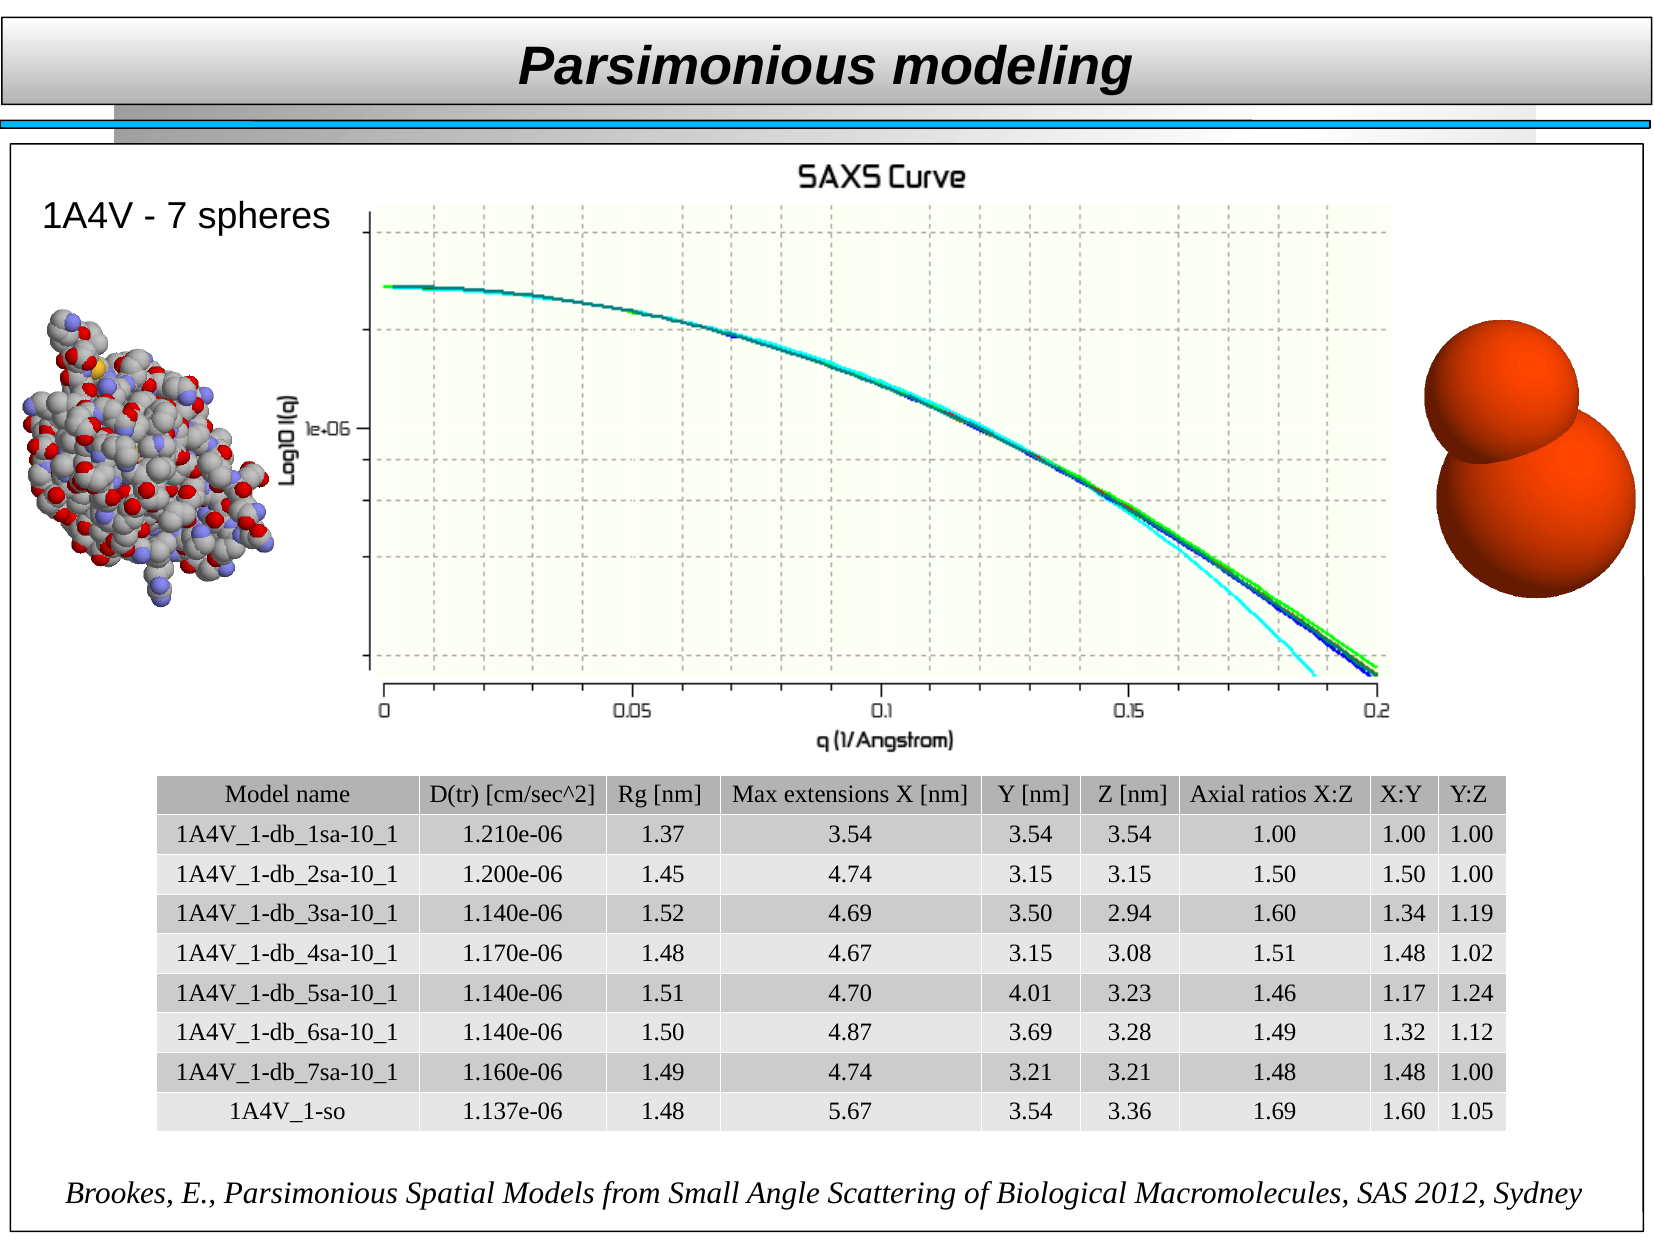

Parsimonious modeling
# 1A4V - 7 spheres
| Model name | D(tr) [cm/sec^2] | Rg [nm] | Max extensions X [nm] | Y [nm] | Z [nm] | Axial ratios X:Z | X:Y | Y:Z |
| --- | --- | --- | --- | --- | --- | --- | --- | --- |
| 1A4V\_1-db\_1sa-10\_1 | 1.210e-06 | 1.37 | 3.54 | 3.54 | 3.54 | 1.00 | 1.00 | 1.00 |
| 1A4V\_1-db\_2sa-10\_1 | 1.200e-06 | 1.45 | 4.74 | 3.15 | 3.15 | 1.50 | 1.50 | 1.00 |
| 1A4V\_1-db\_3sa-10\_1 | 1.140e-06 | 1.52 | 4.69 | 3.50 | 2.94 | 1.60 | 1.34 | 1.19 |
| 1A4V\_1-db\_4sa-10\_1 | 1.170e-06 | 1.48 | 4.67 | 3.15 | 3.08 | 1.51 | 1.48 | 1.02 |
| 1A4V\_1-db\_5sa-10\_1 | 1.140e-06 | 1.51 | 4.70 | 4.01 | 3.23 | 1.46 | 1.17 | 1.24 |
| 1A4V\_1-db\_6sa-10\_1 | 1.140e-06 | 1.50 | 4.87 | 3.69 | 3.28 | 1.49 | 1.32 | 1.12 |
| 1A4V\_1-db\_7sa-10\_1 | 1.160e-06 | 1.49 | 4.74 | 3.21 | 3.21 | 1.48 | 1.48 | 1.00 |
| 1A4V\_1-so | 1.137e-06 | 1.48 | 5.67 | 3.54 | 3.36 | 1.69 | 1.60 | 1.05 |
Brookes, E., Parsimonious Spatial Models from Small Angle Scattering of Biological Macromolecules, SAS 2012, Sydney